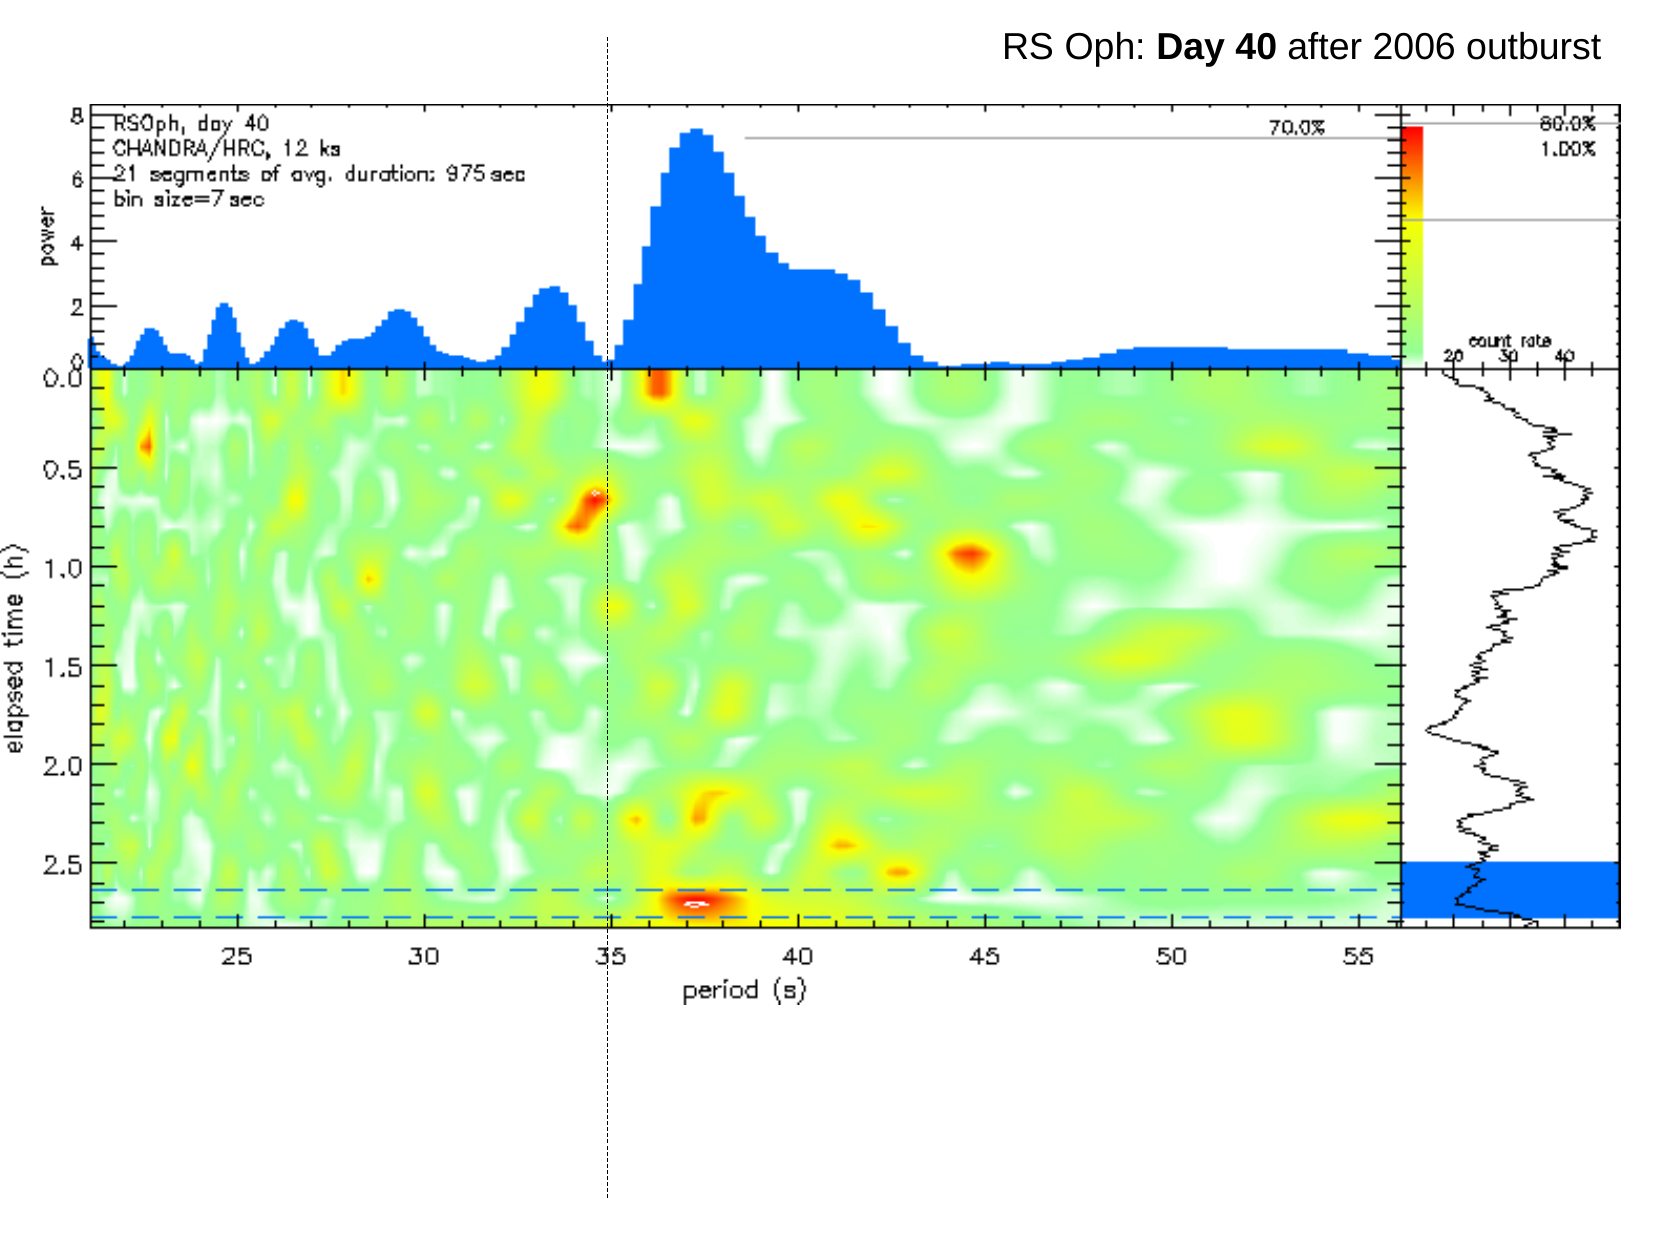

RS Oph: Day 40 after 2006 outburst